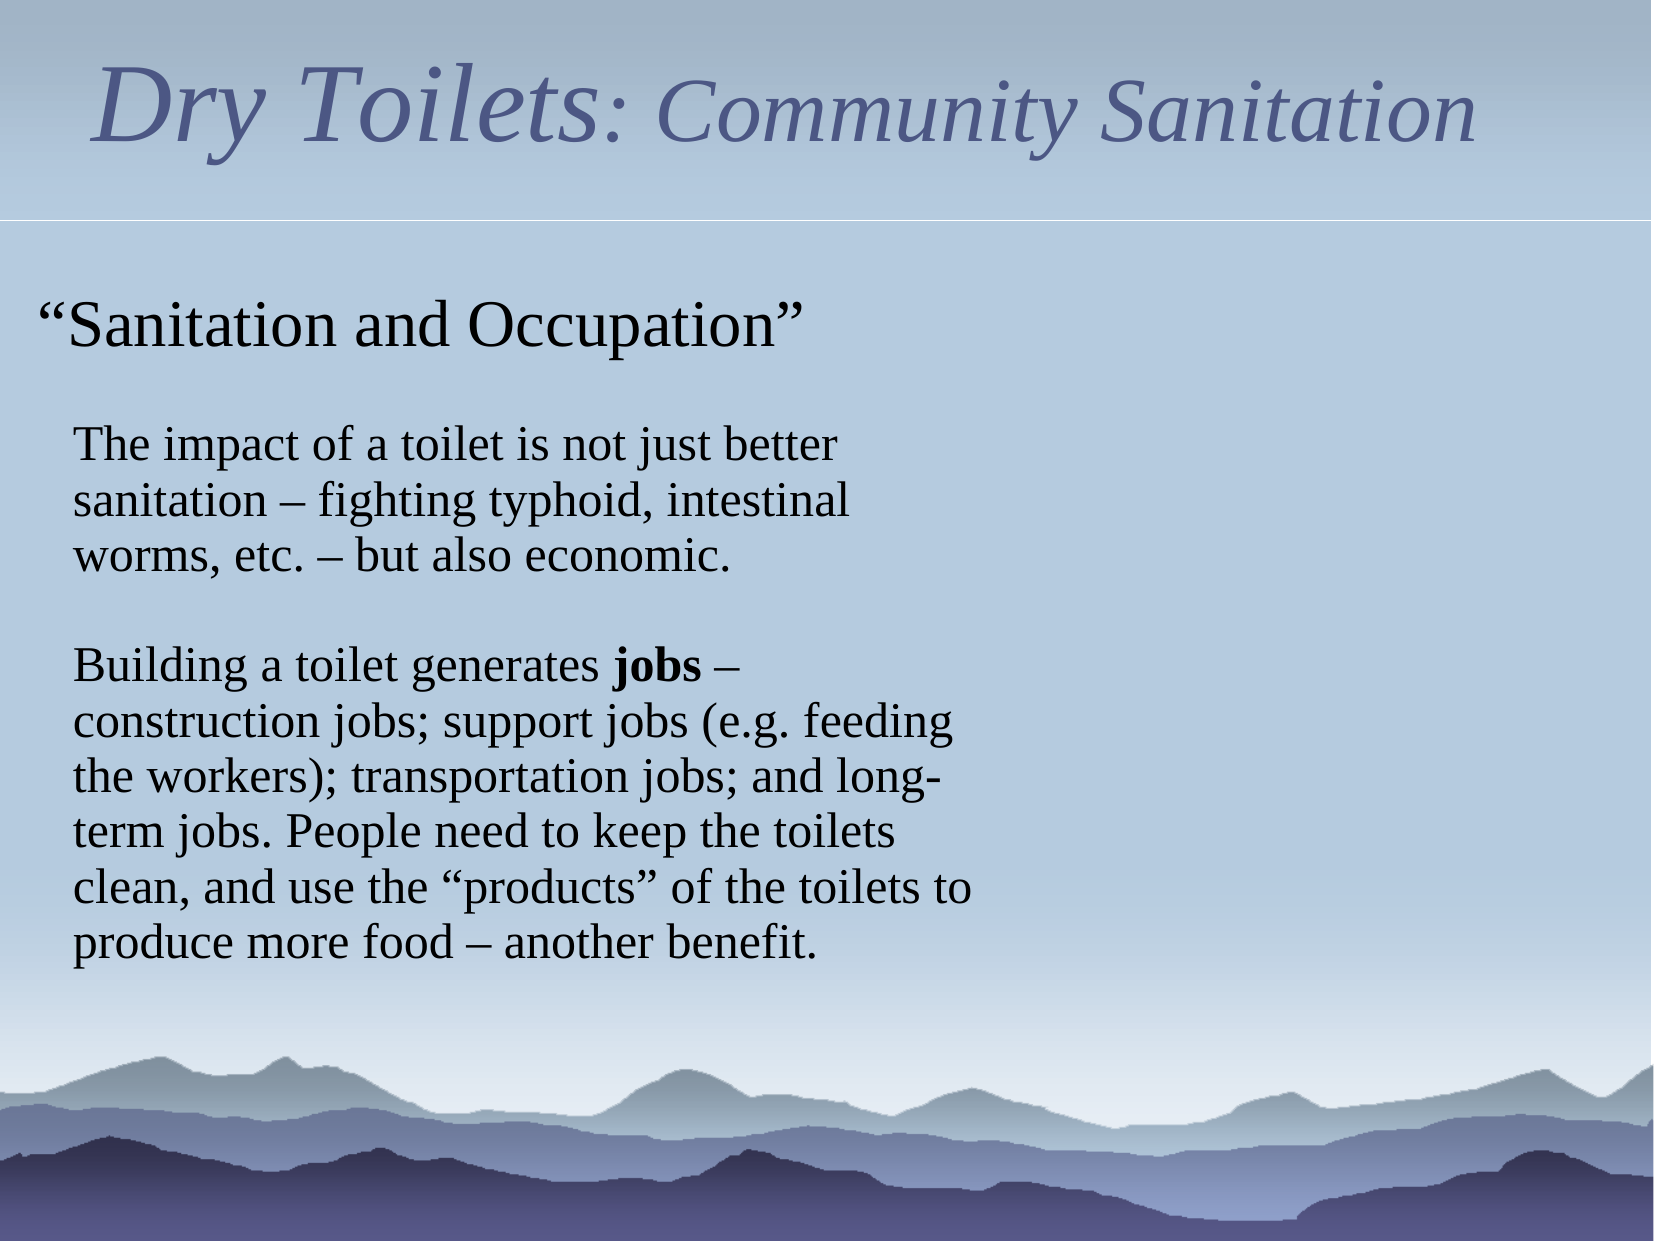

# Dry Toilets: Community Sanitation
“Sanitation and Occupation”
The impact of a toilet is not just better sanitation – fighting typhoid, intestinal worms, etc. – but also economic.
Building a toilet generates jobs – construction jobs; support jobs (e.g. feeding the workers); transportation jobs; and long-term jobs. People need to keep the toilets clean, and use the “products” of the toilets to produce more food – another benefit.